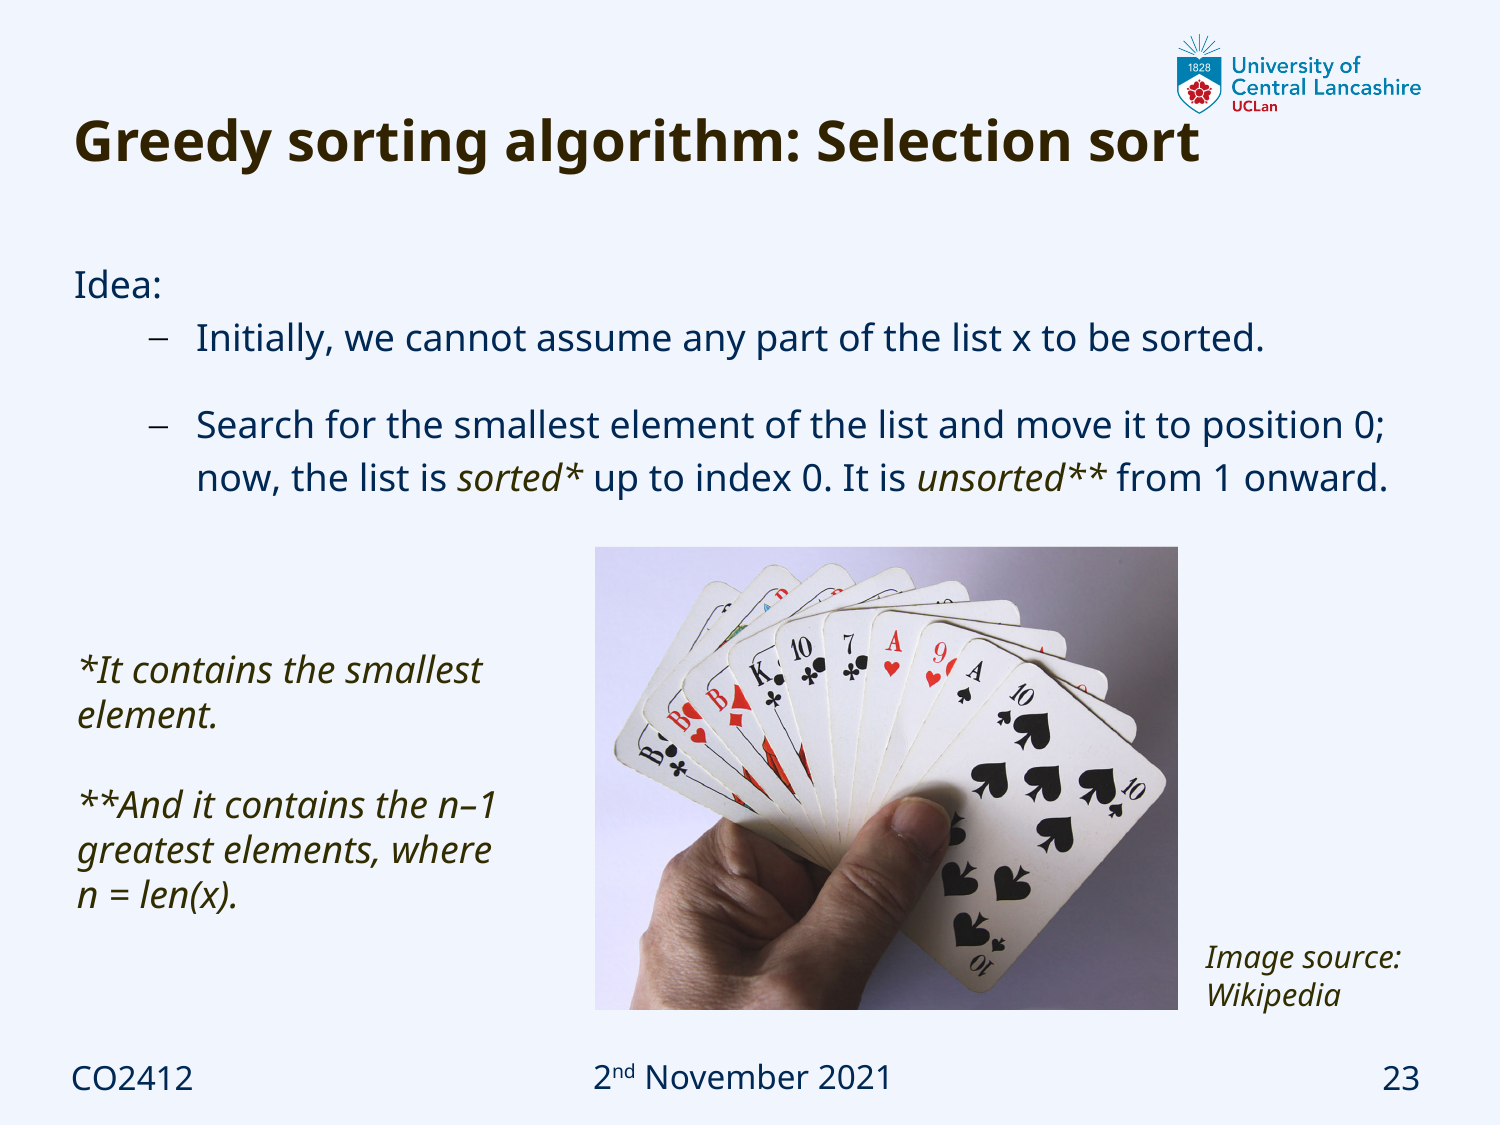

# Greedy sorting algorithm: Selection sort
Idea:
Initially, we cannot assume any part of the list x to be sorted.
Search for the smallest element of the list and move it to position 0; now, the list is sorted* up to index 0. It is unsorted** from 1 onward.
*It contains the smallest element.
**And it contains the n–1 greatest elements, where n = len(x).
Image source: Wikipedia